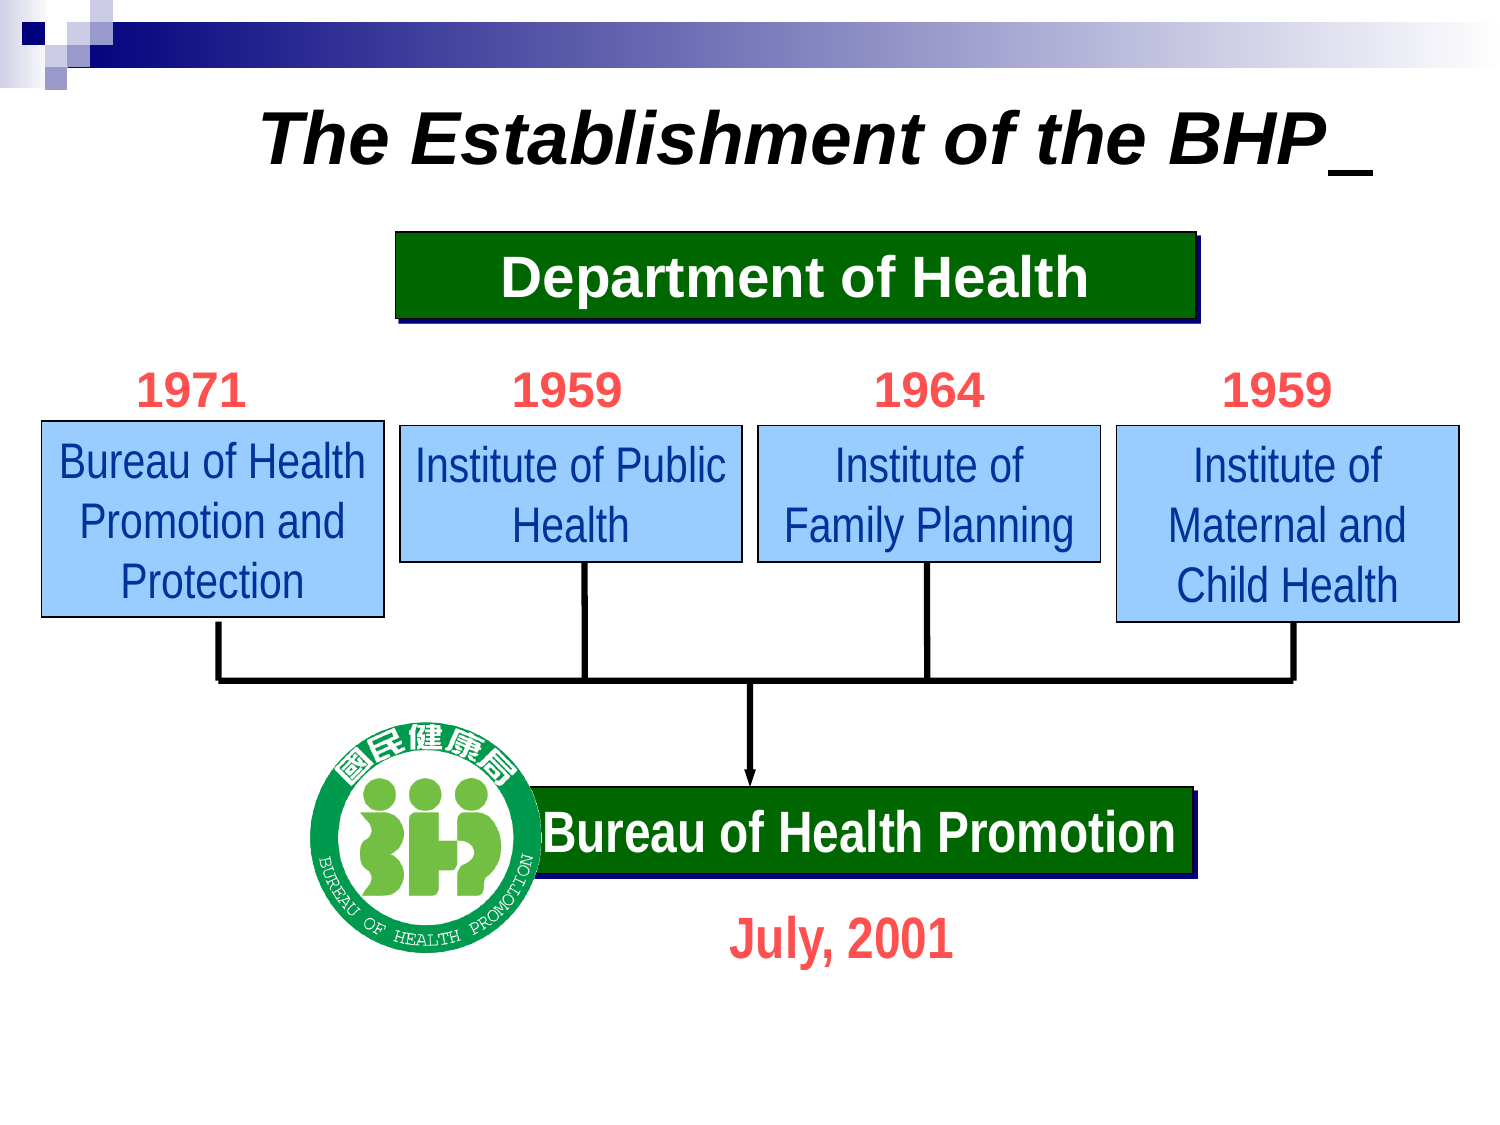

The Establishment of the BHP
Department of Health
 1971 1959 1964 1959
Bureau of Health Promotion and Protection
Institute of Public Health
Institute of Family Planning
Institute of Maternal and Child Health
Bureau of Health Promotion
Bureau of Health Promotion
July, 2001